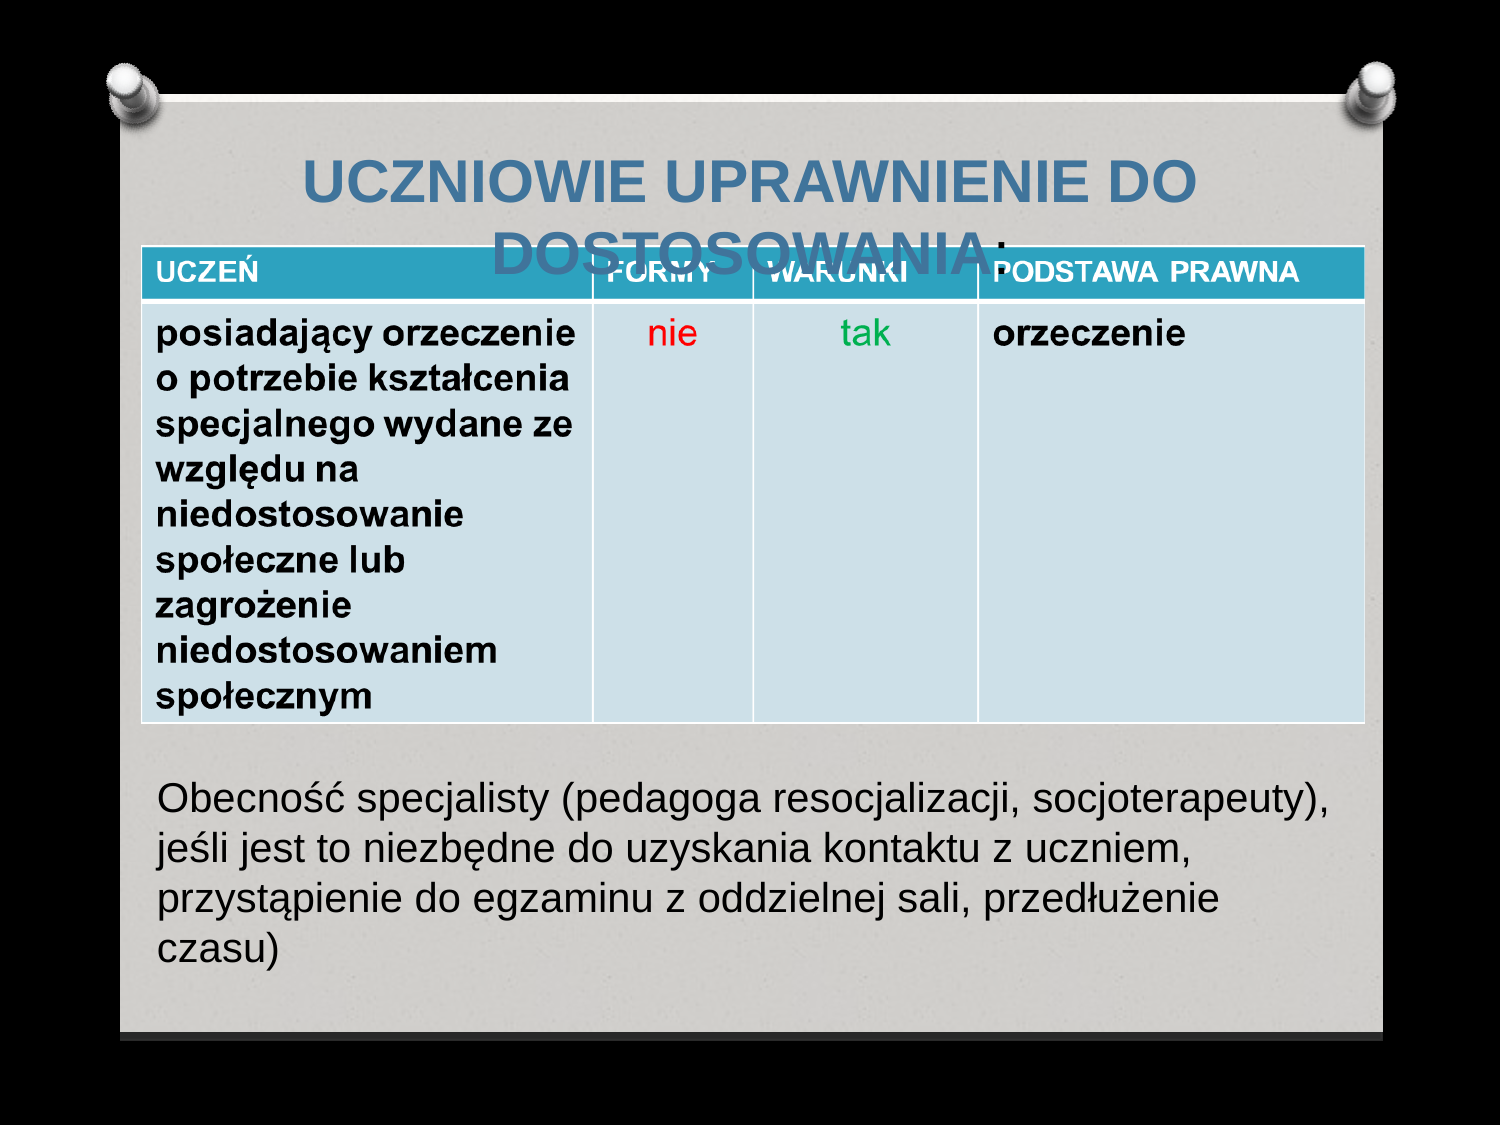

# UCZNIOWIE UPRAWNIENIE DO DOSTOSOWANIA:
Obecność specjalisty (pedagoga resocjalizacji, socjoterapeuty), jeśli jest to niezbędne do uzyskania kontaktu z uczniem, przystąpienie do egzaminu z oddzielnej sali, przedłużenie czasu)